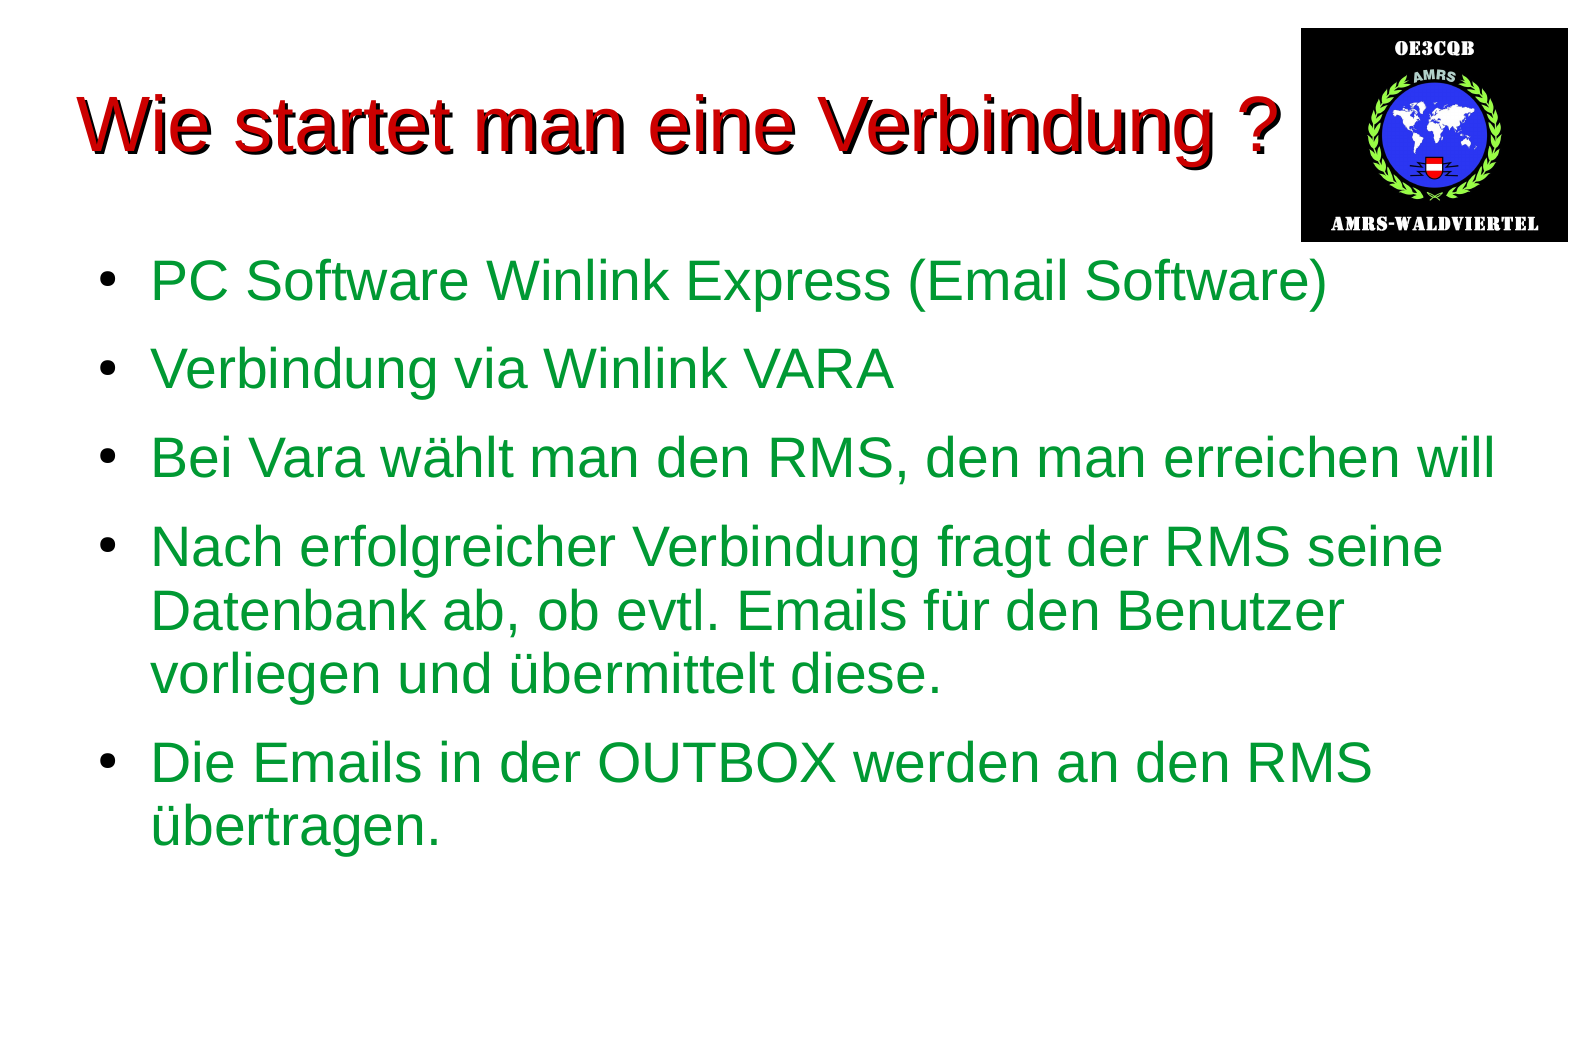

# Wie startet man eine Verbindung ?
PC Software Winlink Express (Email Software)
Verbindung via Winlink VARA
Bei Vara wählt man den RMS, den man erreichen will
Nach erfolgreicher Verbindung fragt der RMS seine Datenbank ab, ob evtl. Emails für den Benutzer vorliegen und übermittelt diese.
Die Emails in der OUTBOX werden an den RMS übertragen.